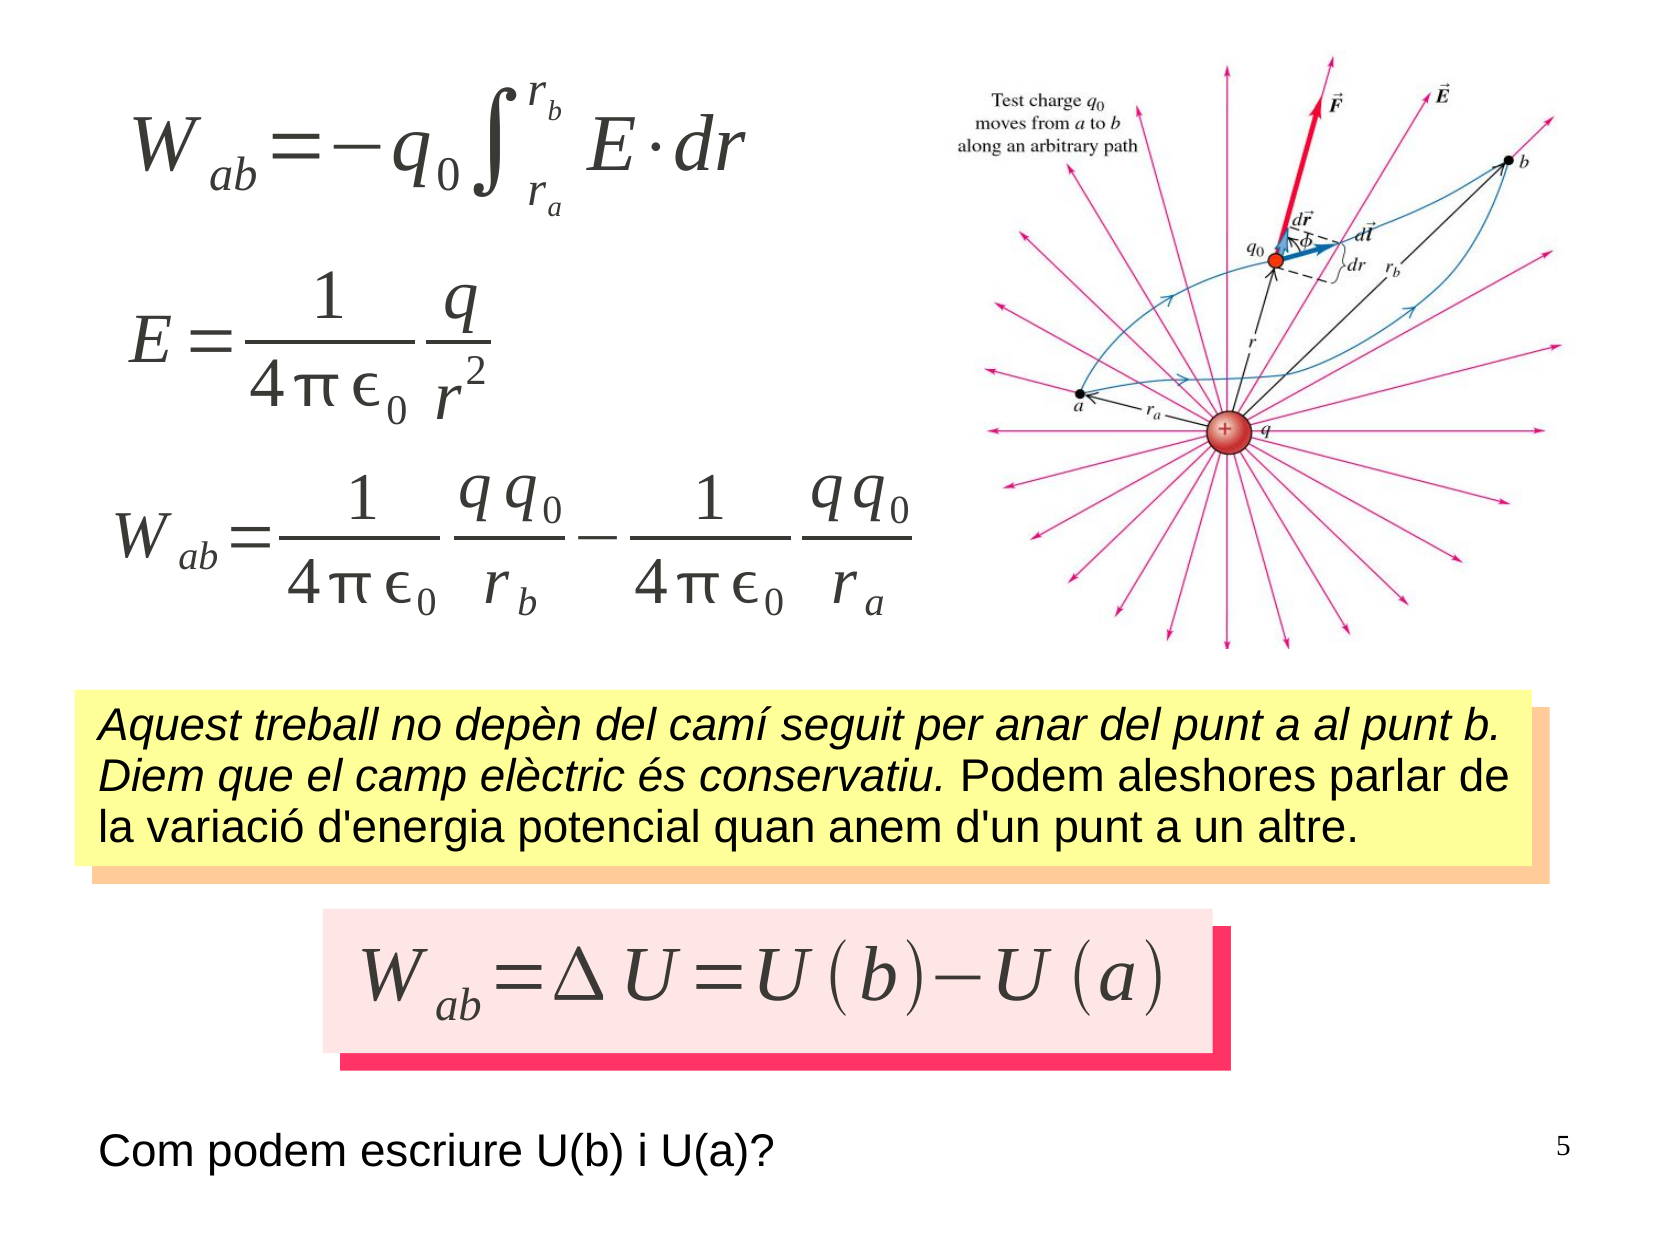

Aquest treball no depèn del camí seguit per anar del punt a al punt b. Diem que el camp elèctric és conservatiu. Podem aleshores parlar de la variació d'energia potencial quan anem d'un punt a un altre.
Com podem escriure U(b) i U(a)?
5